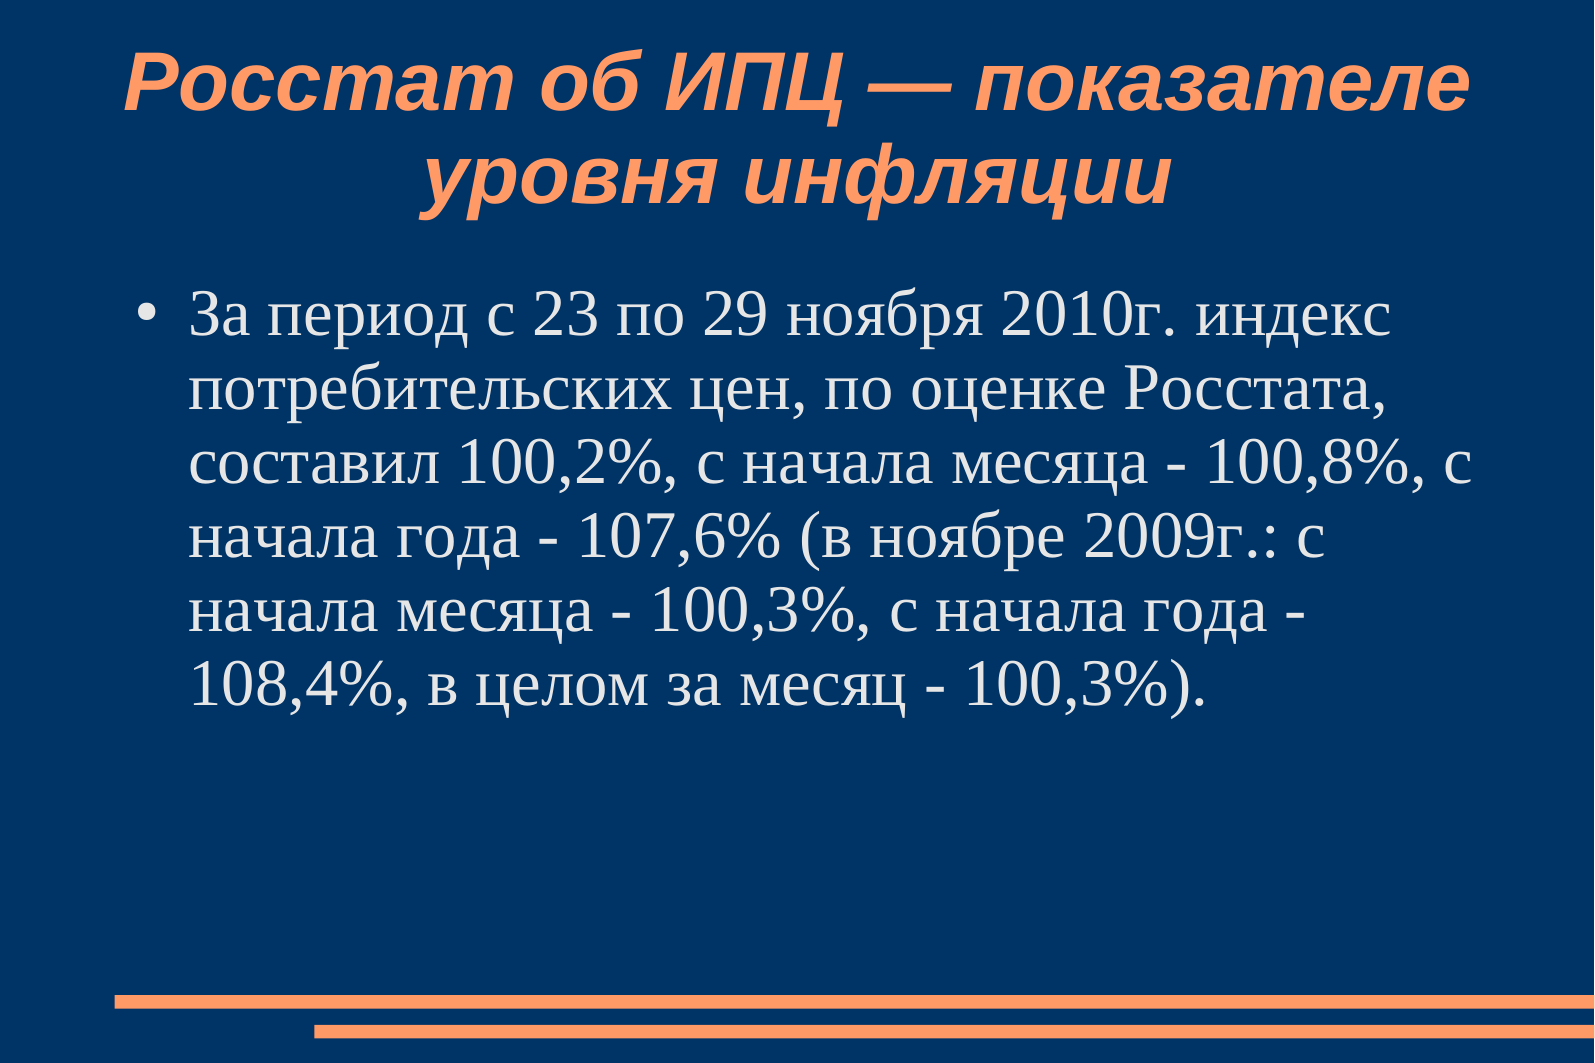

# Росстат об ИПЦ — показателе уровня инфляции
За период с 23 по 29 ноября 2010г. индекс потребительских цен, по оценке Росстата, составил 100,2%, с начала месяца - 100,8%, с начала года - 107,6% (в ноябре 2009г.: с начала месяца - 100,3%, с начала года - 108,4%, в целом за месяц - 100,3%).